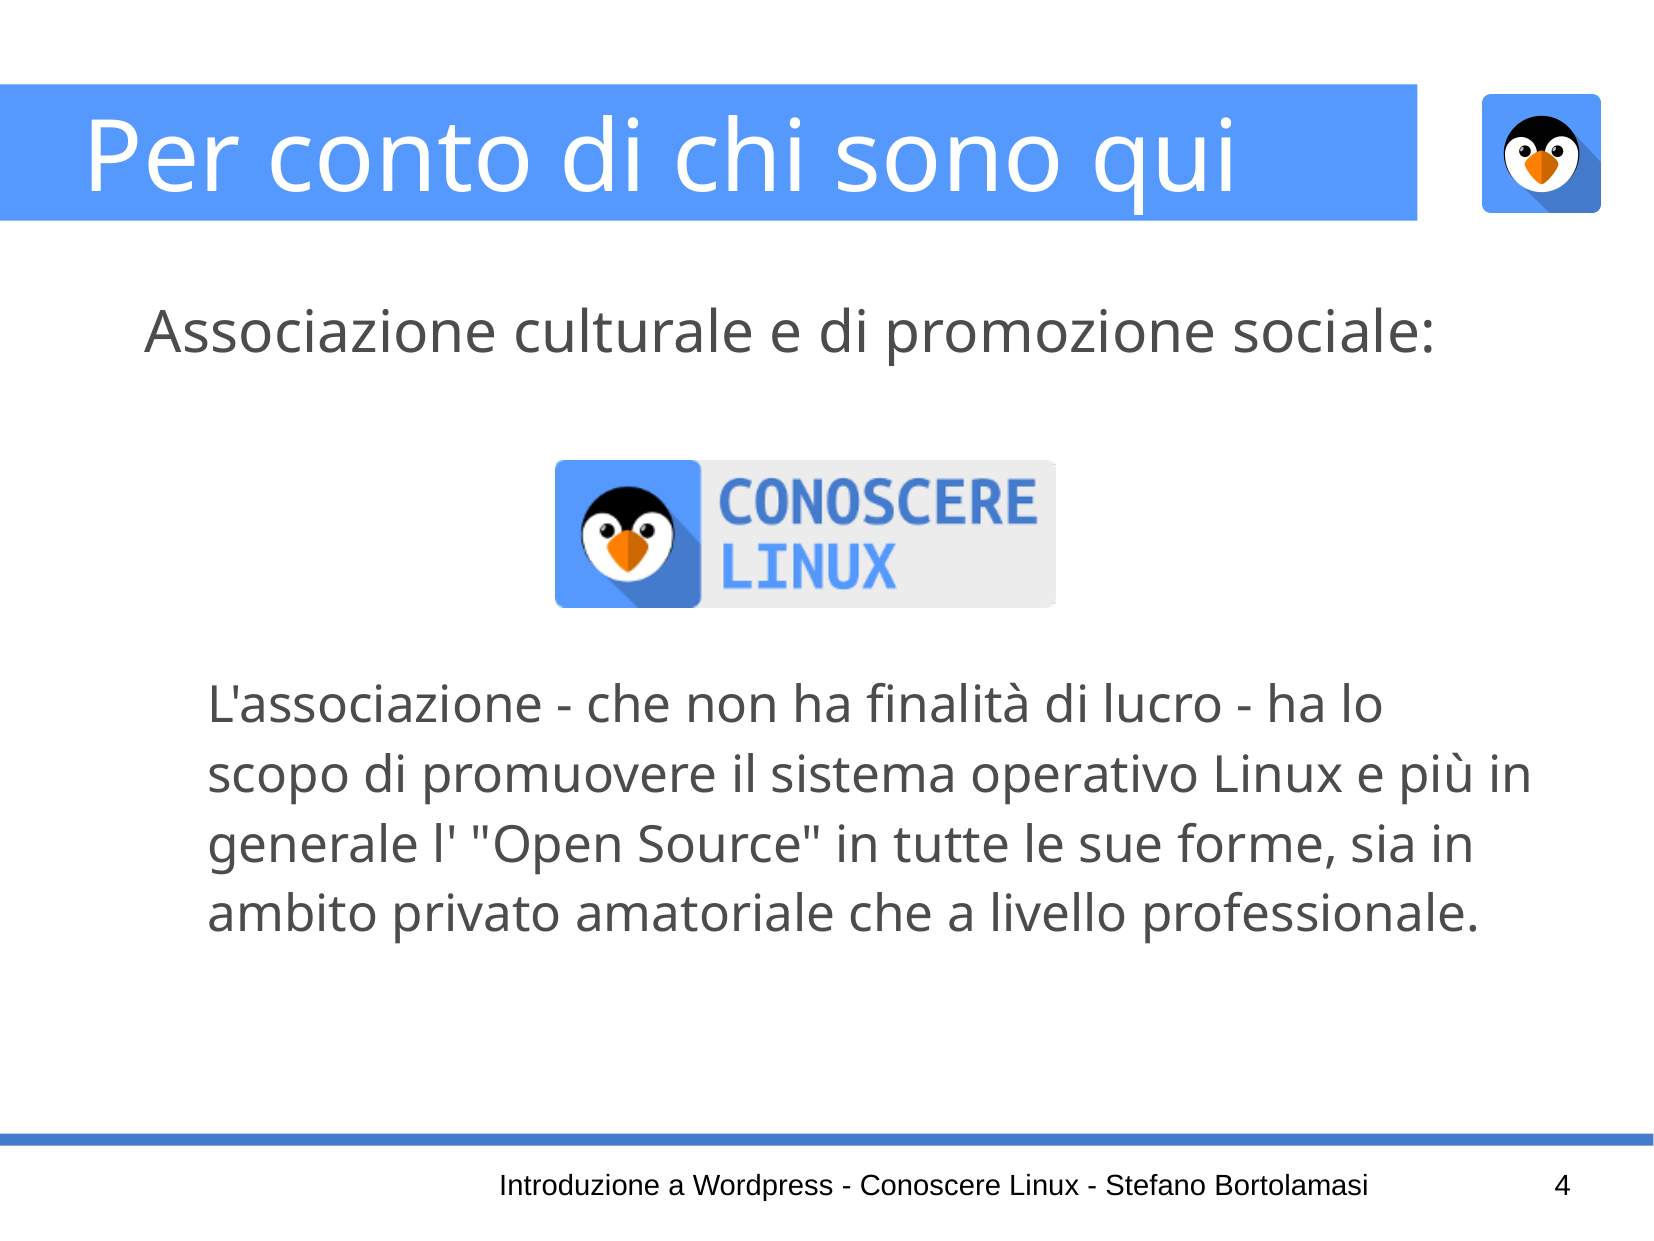

# Per conto di chi sono qui
Associazione culturale e di promozione sociale:
L'associazione - che non ha finalità di lucro - ha lo scopo di promuovere il sistema operativo Linux e più in generale l' "Open Source" in tutte le sue forme, sia in ambito privato amatoriale che a livello professionale.
Introduzione a Wordpress - Conoscere Linux - Stefano Bortolamasi
4